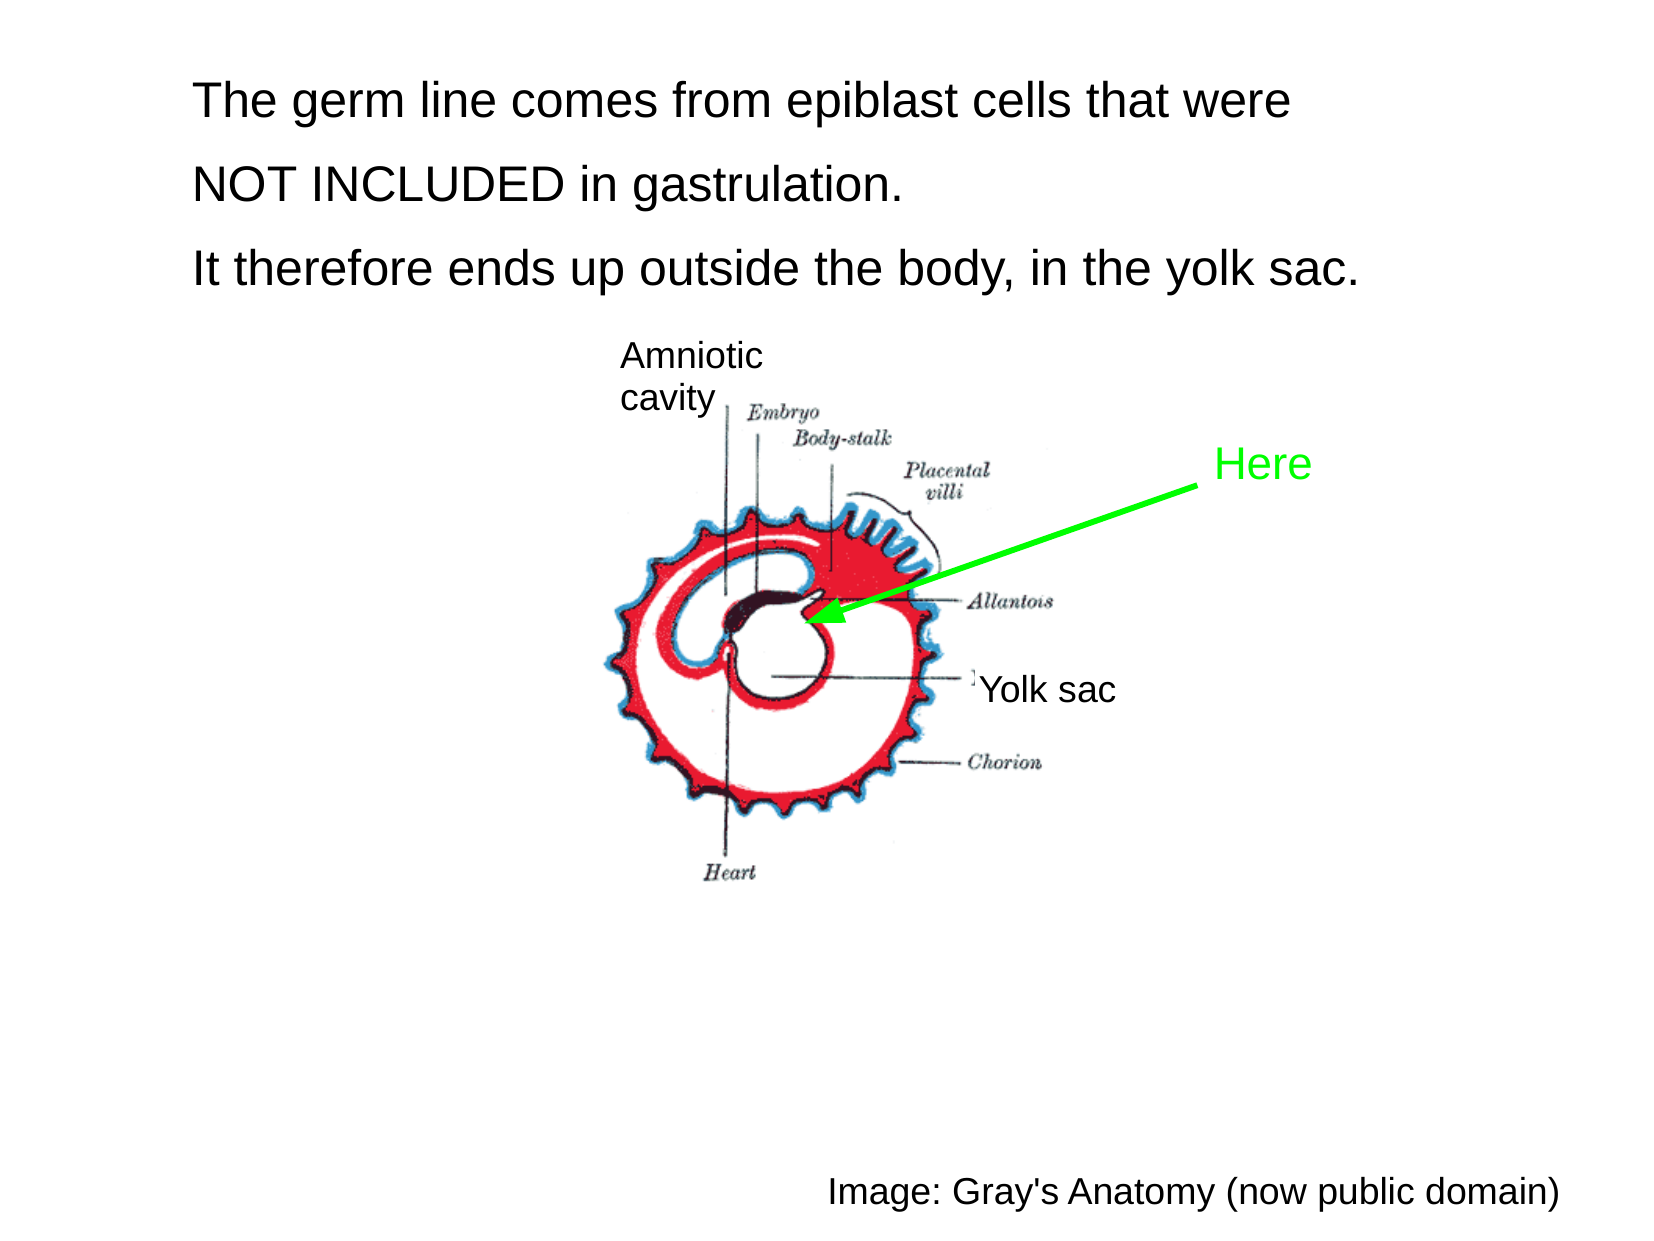

The germ line comes from epiblast cells that were NOT INCLUDED in gastrulation.
It therefore ends up outside the body, in the yolk sac.
Amniotic cavity
Here
Yolk sac
Image: Gray's Anatomy (now public domain)